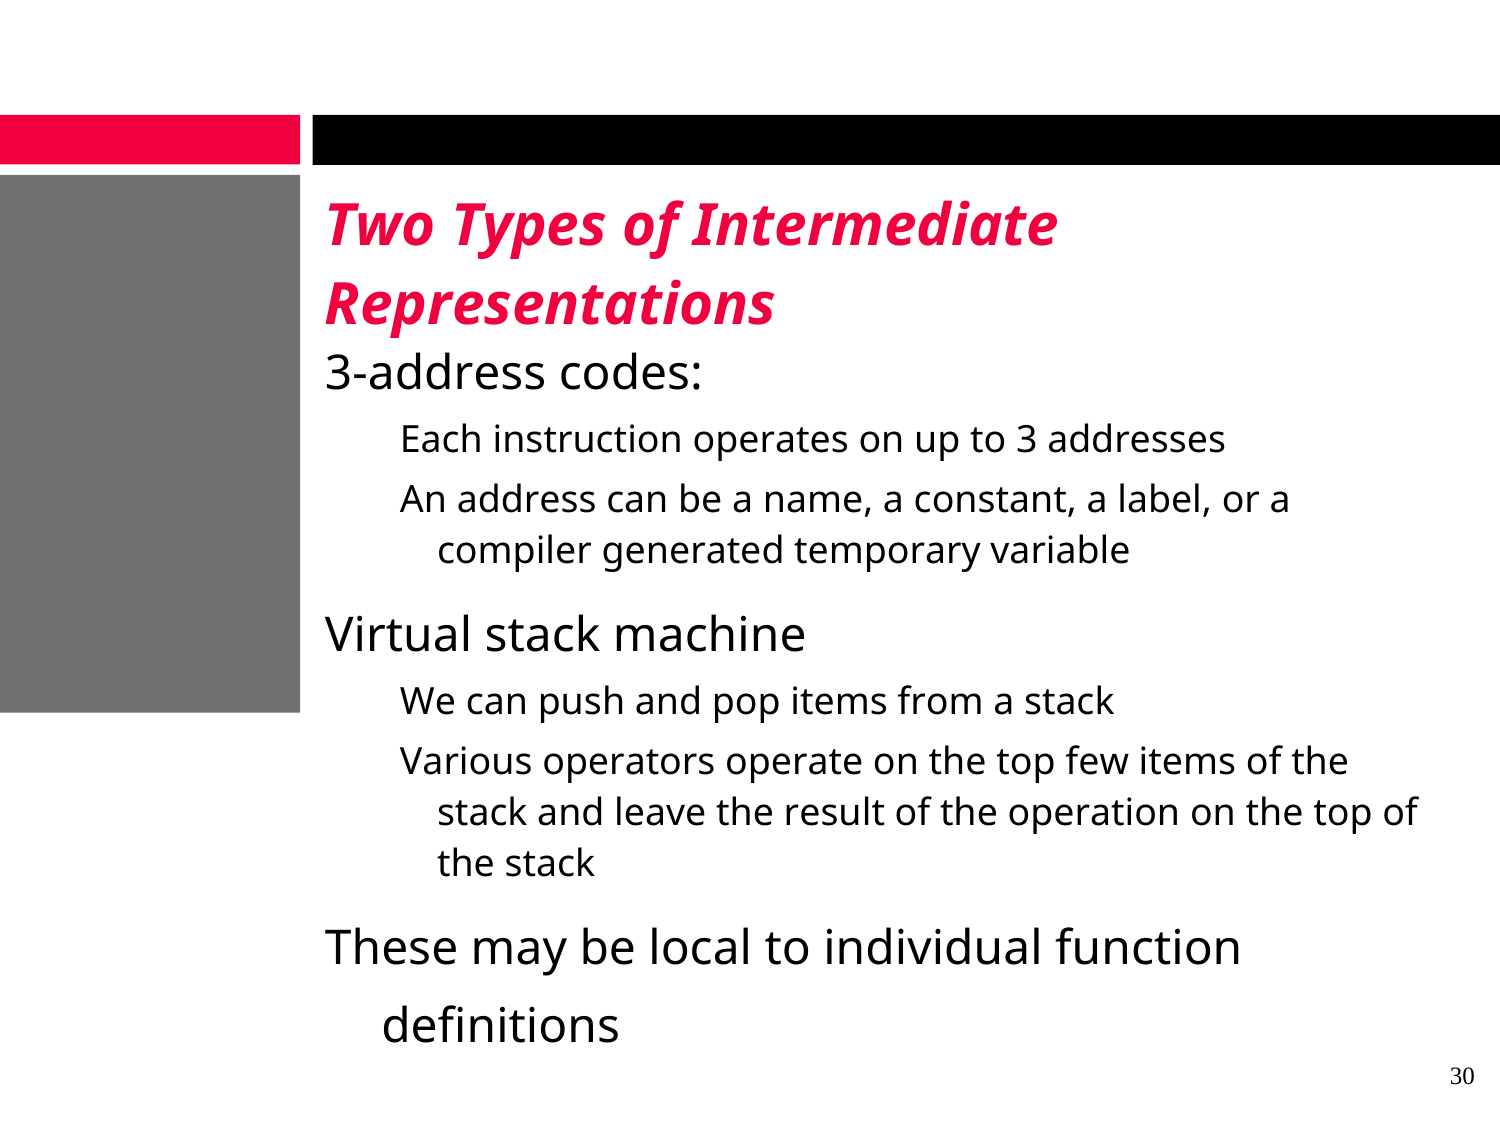

# Two Types of Intermediate Representations
3-address codes:
Each instruction operates on up to 3 addresses
An address can be a name, a constant, a label, or a compiler generated temporary variable
Virtual stack machine
We can push and pop items from a stack
Various operators operate on the top few items of the stack and leave the result of the operation on the top of the stack
These may be local to individual function definitions
30